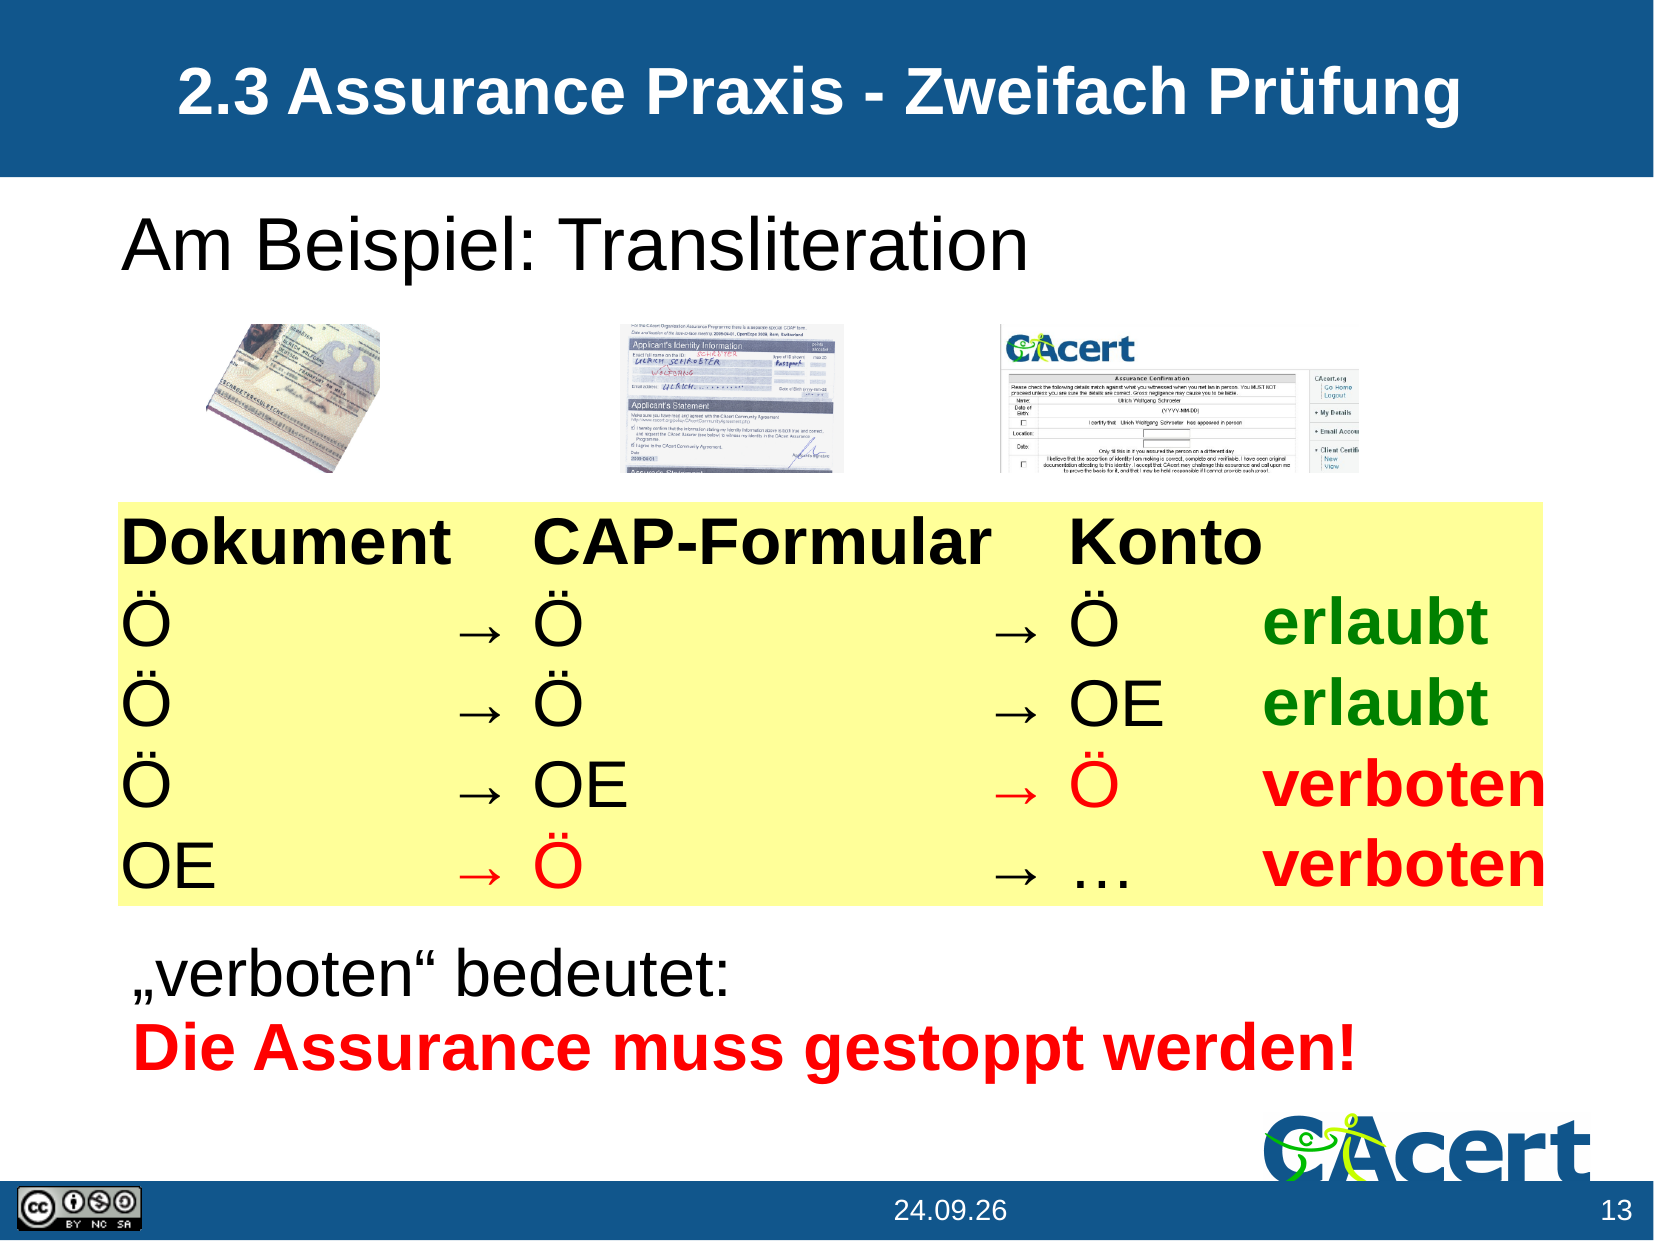

# 2.3 Assurance Praxis - Zweifach Prüfung
Am Beispiel: Transliteration
„verboten“ bedeutet:
Die Assurance muss gestoppt werden!